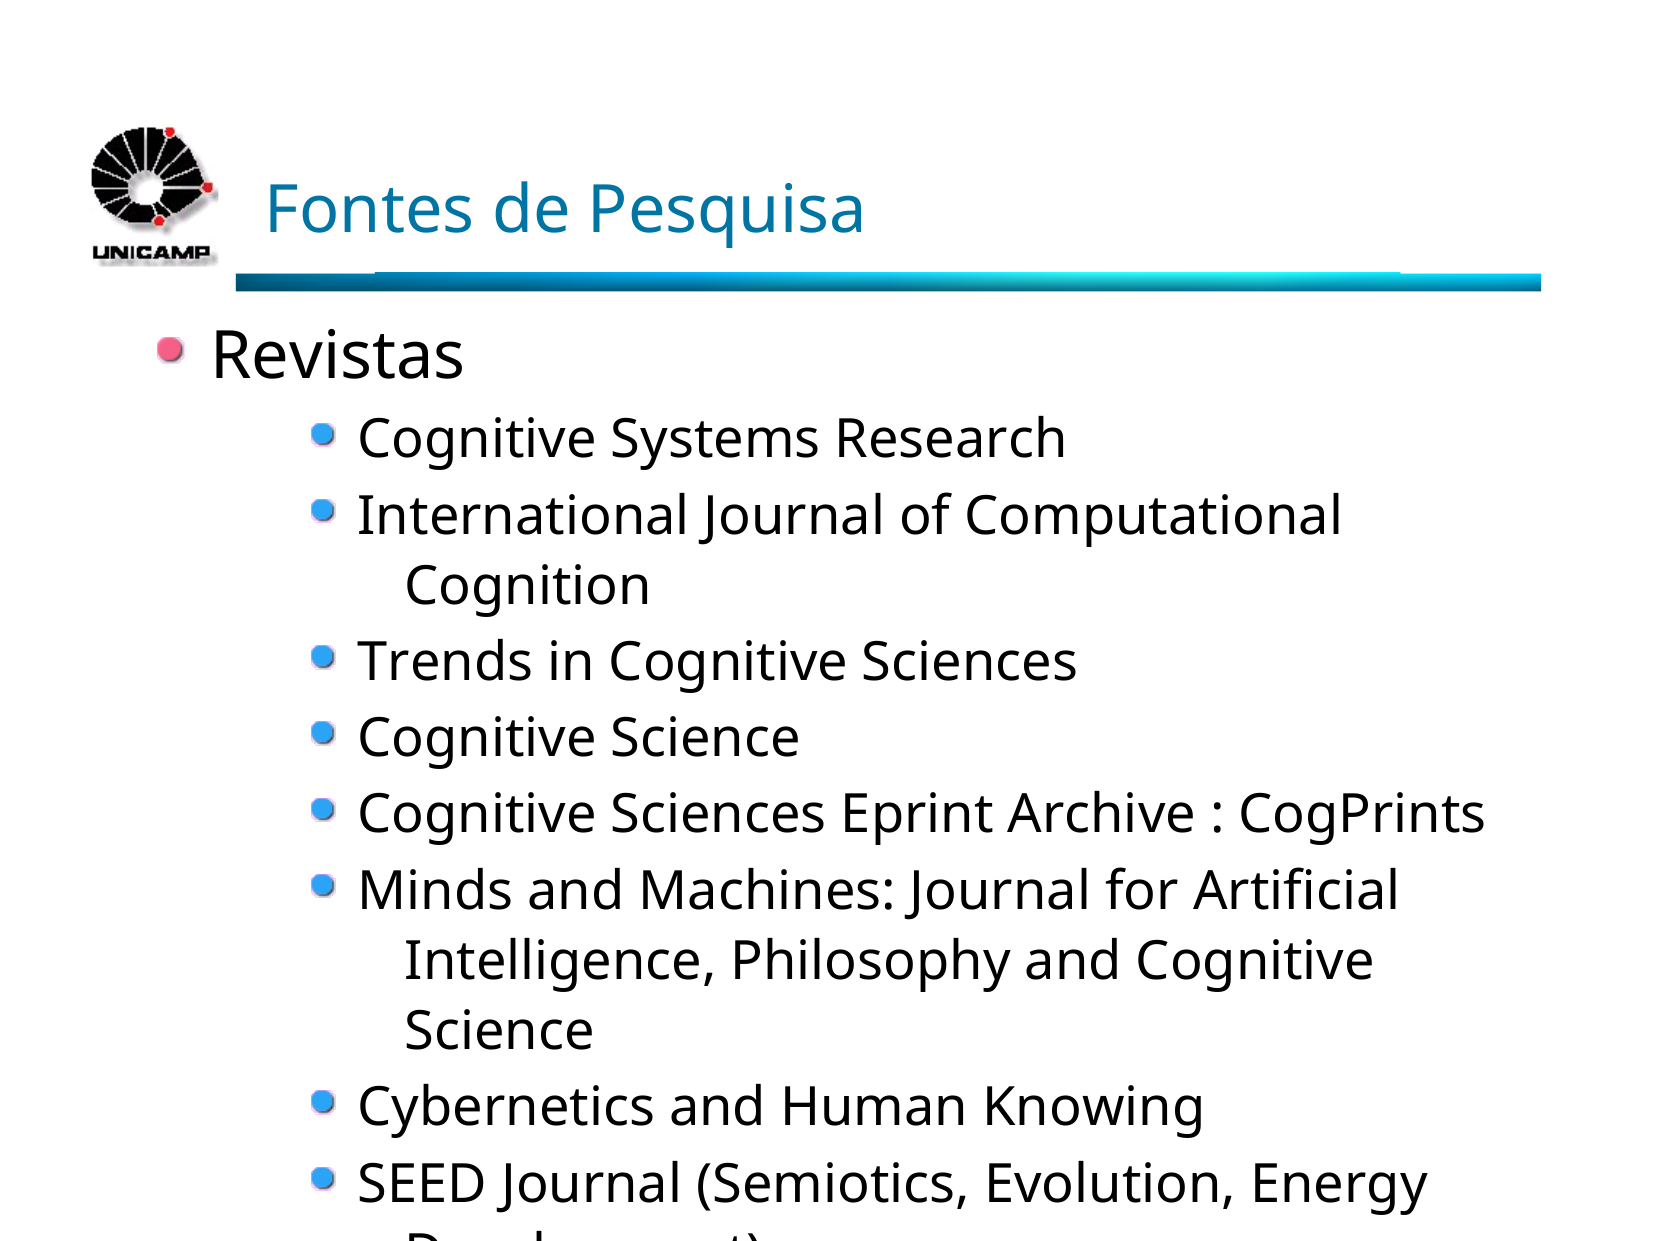

# Fontes de Pesquisa
Revistas
Cognitive Systems Research
International Journal of Computational Cognition
Trends in Cognitive Sciences
Cognitive Science
Cognitive Sciences Eprint Archive : CogPrints
Minds and Machines: Journal for Artificial Intelligence, Philosophy and Cognitive Science
Cybernetics and Human Knowing
SEED Journal (Semiotics, Evolution, Energy Development)
Behavioral and Brain Sciences